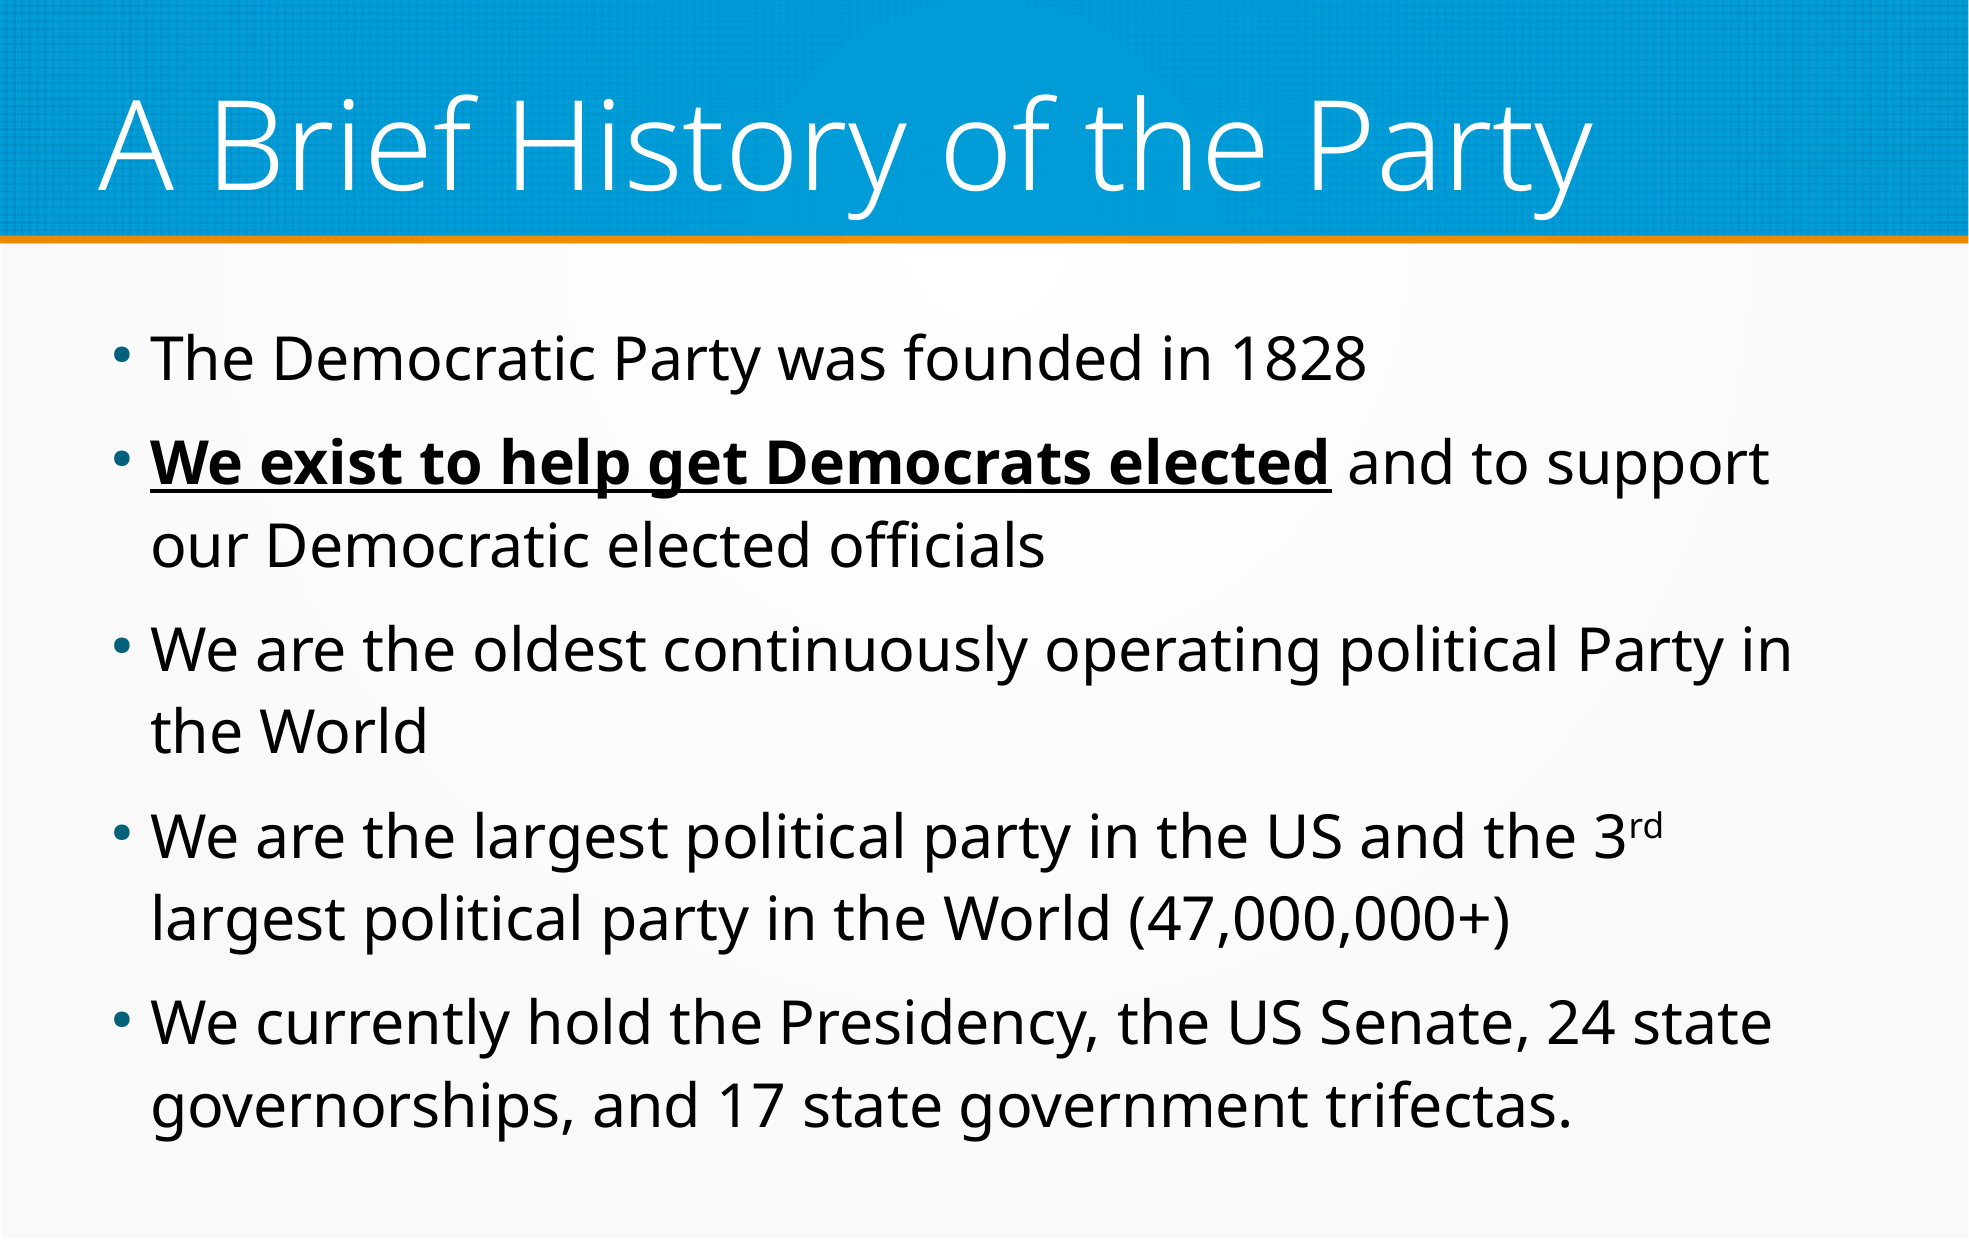

# A Brief History of the Party
The Democratic Party was founded in 1828
We exist to help get Democrats elected and to support our Democratic elected officials
We are the oldest continuously operating political Party in the World
We are the largest political party in the US and the 3rd largest political party in the World (47,000,000+)
We currently hold the Presidency, the US Senate, 24 state governorships, and 17 state government trifectas.